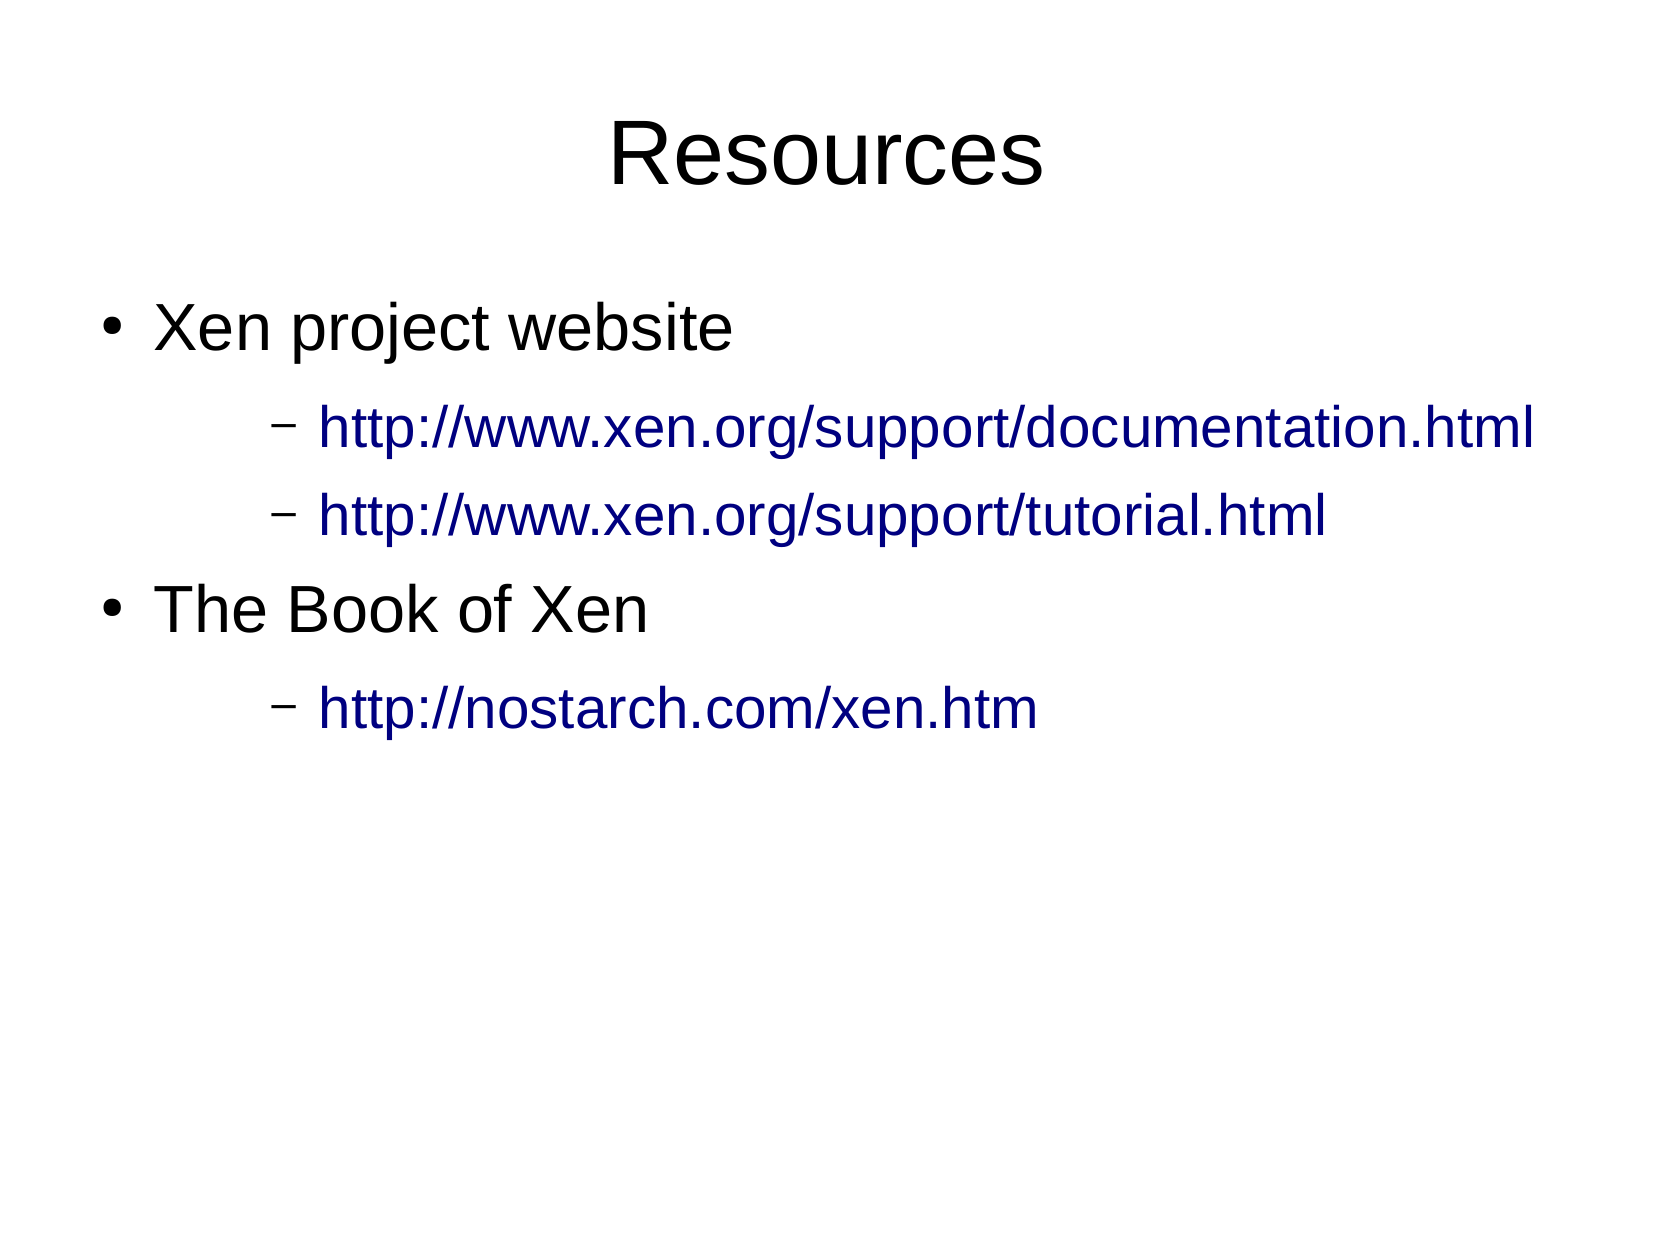

# Resources
Xen project website
http://www.xen.org/support/documentation.html
http://www.xen.org/support/tutorial.html
The Book of Xen
http://nostarch.com/xen.htm